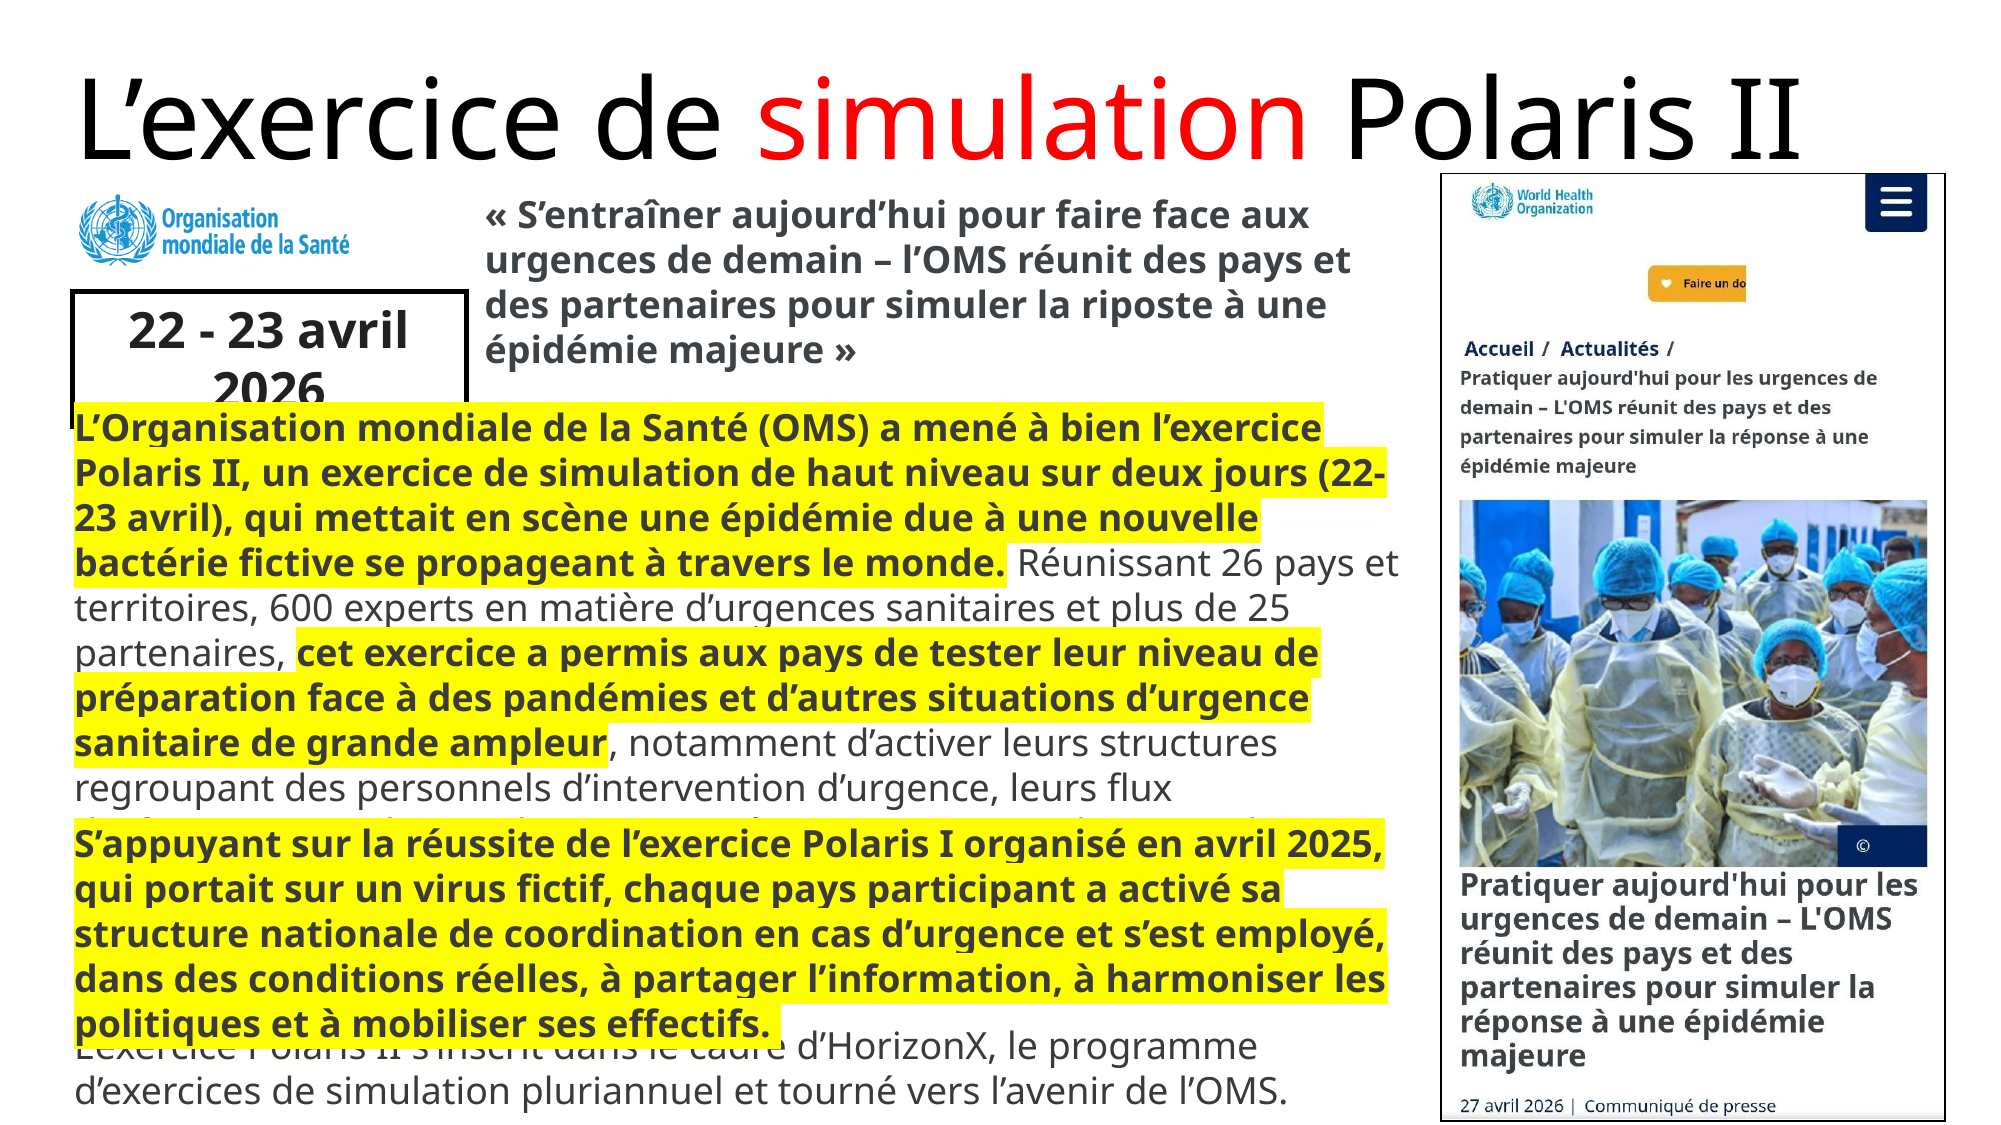

L’exercice de simulation Polaris II
« S’entraîner aujourd’hui pour faire face aux urgences de demain – l’OMS réunit des pays et des partenaires pour simuler la riposte à une épidémie majeure »
22 - 23 avril 2026
L’Organisation mondiale de la Santé (OMS) a mené à bien l’exercice Polaris II, un exercice de simulation de haut niveau sur deux jours (22-23 avril), qui mettait en scène une épidémie due à une nouvelle bactérie fictive se propageant à travers le monde. Réunissant 26 pays et territoires, 600 experts en matière d’urgences sanitaires et plus de 25 partenaires, cet exercice a permis aux pays de tester leur niveau de préparation face à des pandémies et d’autres situations d’urgence sanitaire de grande ampleur, notamment d’activer leurs structures regroupant des personnels d’intervention d’urgence, leurs flux d’informations et la coordination interétatique, ainsi que leur coordination avec des partenaires et l’OMS.
S’appuyant sur la réussite de l’exercice Polaris I organisé en avril 2025, qui portait sur un virus fictif, chaque pays participant a activé sa structure nationale de coordination en cas d’urgence et s’est employé, dans des conditions réelles, à partager l’information, à harmoniser les politiques et à mobiliser ses effectifs.
L’exercice Polaris II s’inscrit dans le cadre d’HorizonX, le programme d’exercices de simulation pluriannuel et tourné vers l’avenir de l’OMS.